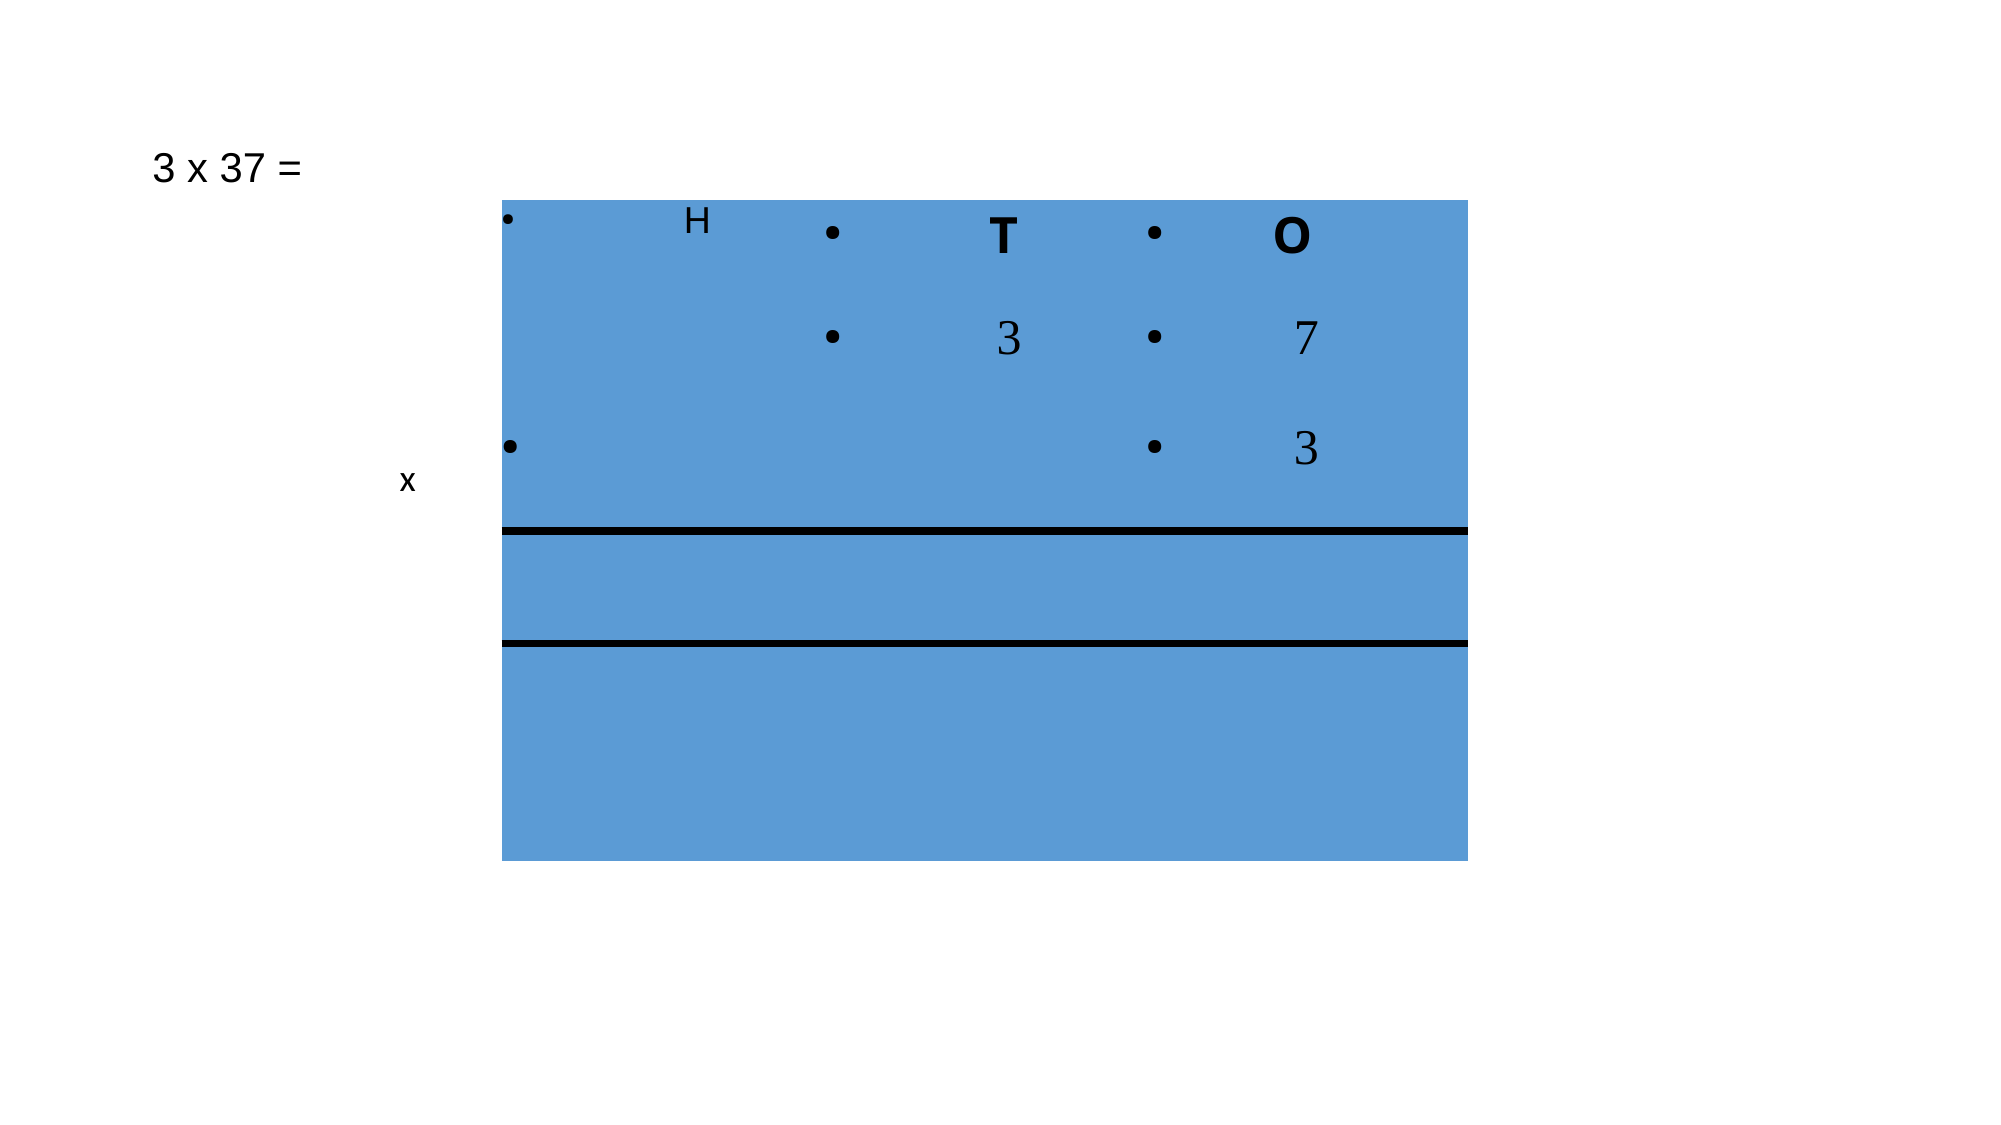

# 3 x 37 =
| H | T | O |
| --- | --- | --- |
| | 3 | 7 |
| | | 3 |
| | | |
| | | |
| | | |
 x